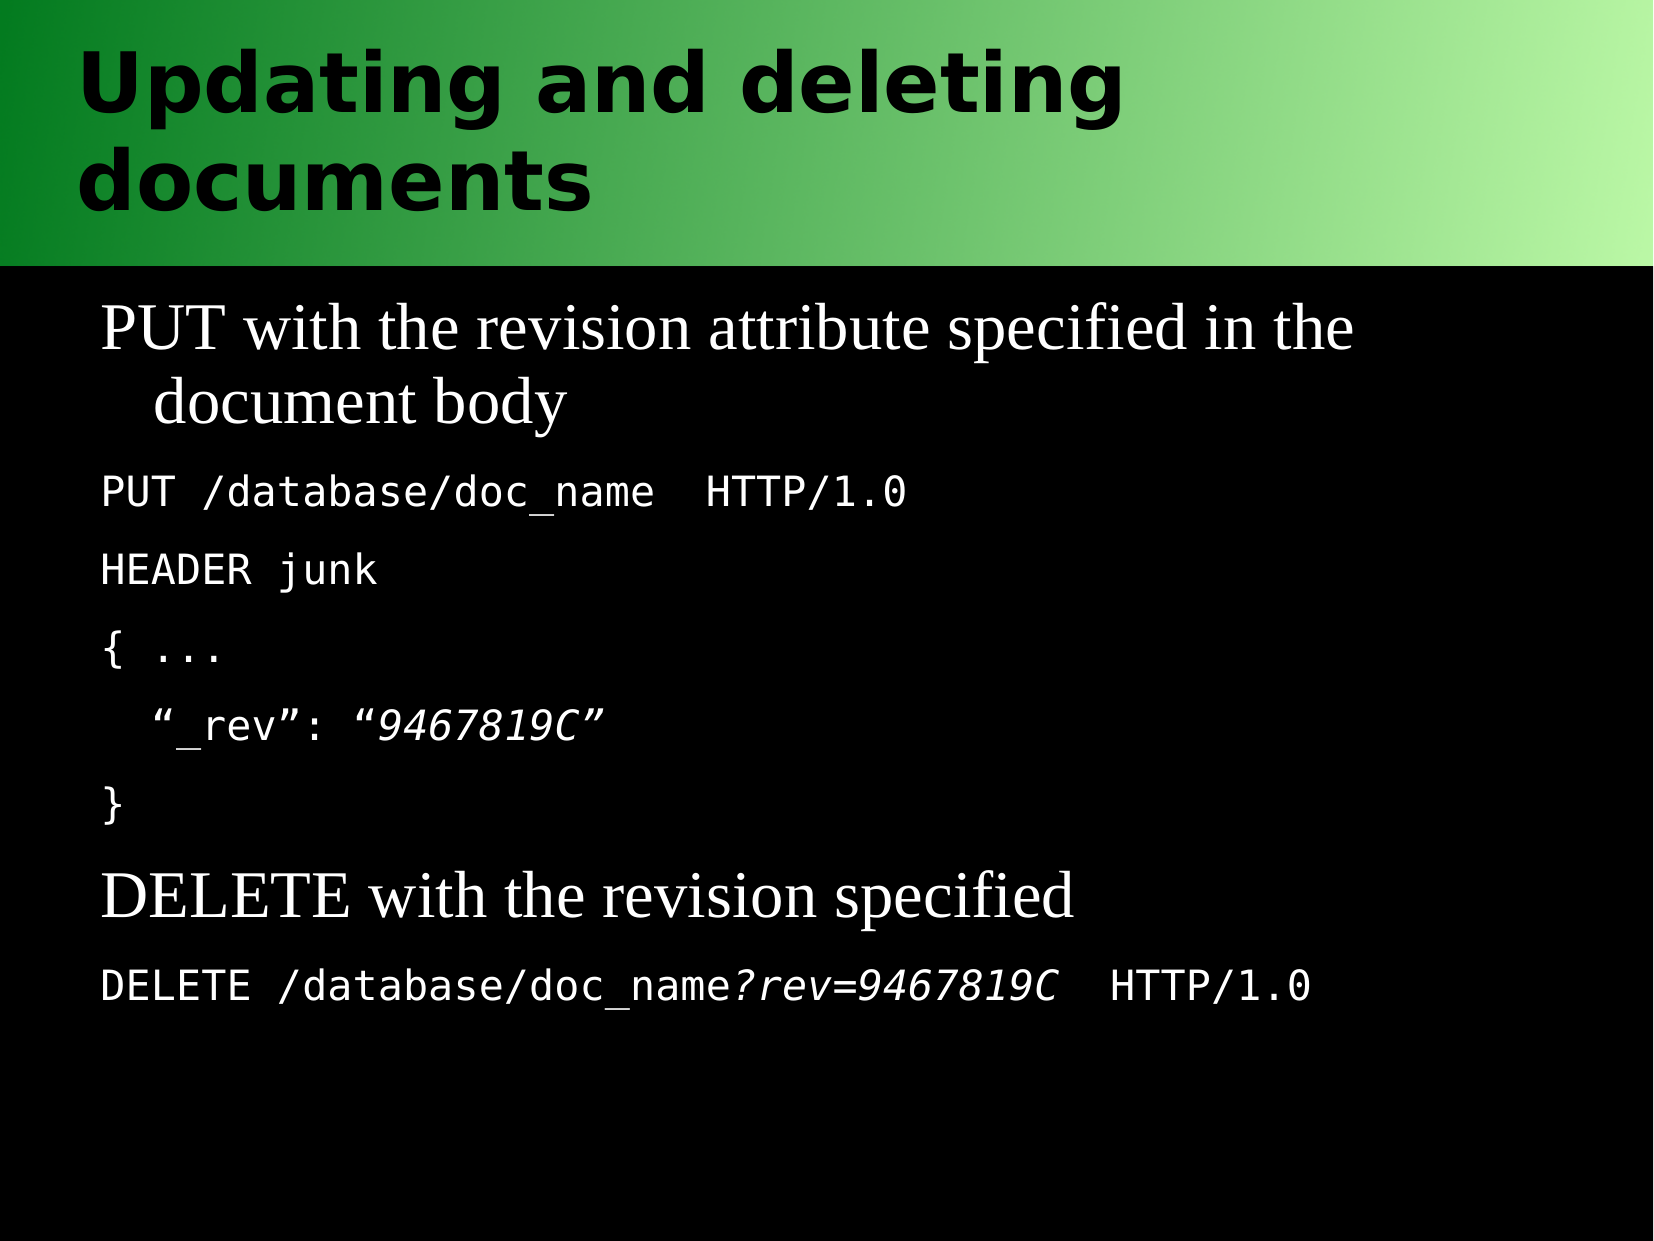

# Updating and deleting documents
PUT with the revision attribute specified in the document body
PUT /database/doc_name HTTP/1.0
HEADER junk
{ ...
 “_rev”: “9467819C”
}
DELETE with the revision specified
DELETE /database/doc_name?rev=9467819C HTTP/1.0